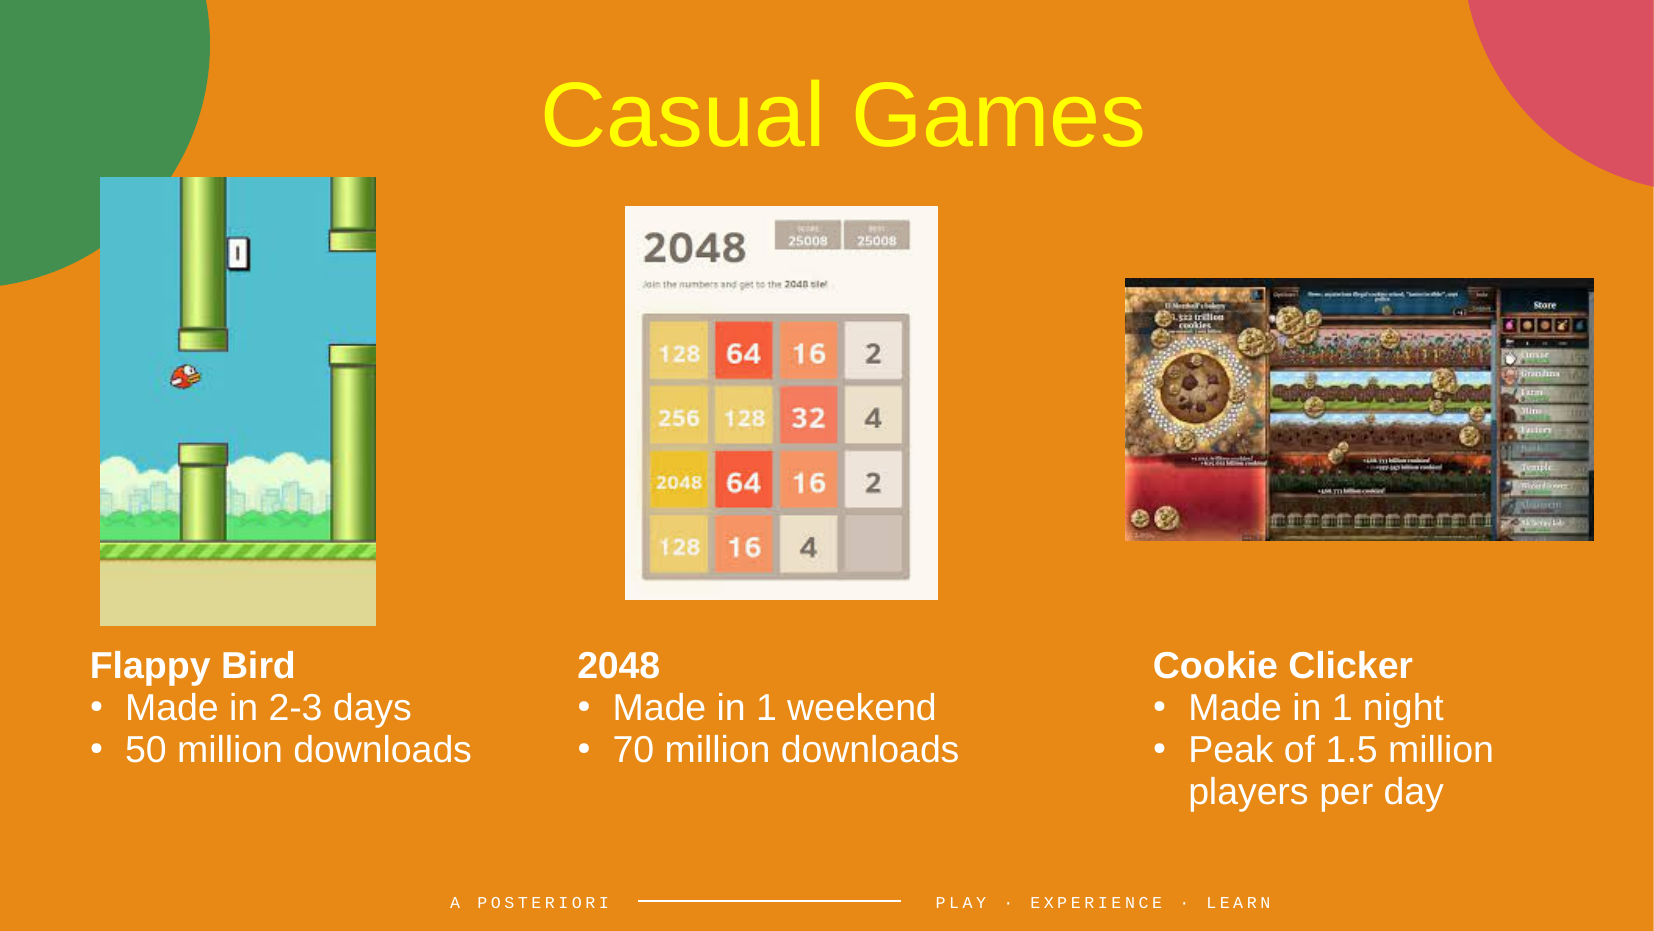

# Casual Games
Flappy Bird
Made in 2-3 days
50 million downloads
Cookie Clicker
Made in 1 night
Peak of 1.5 million players per day
2048
Made in 1 weekend
70 million downloads